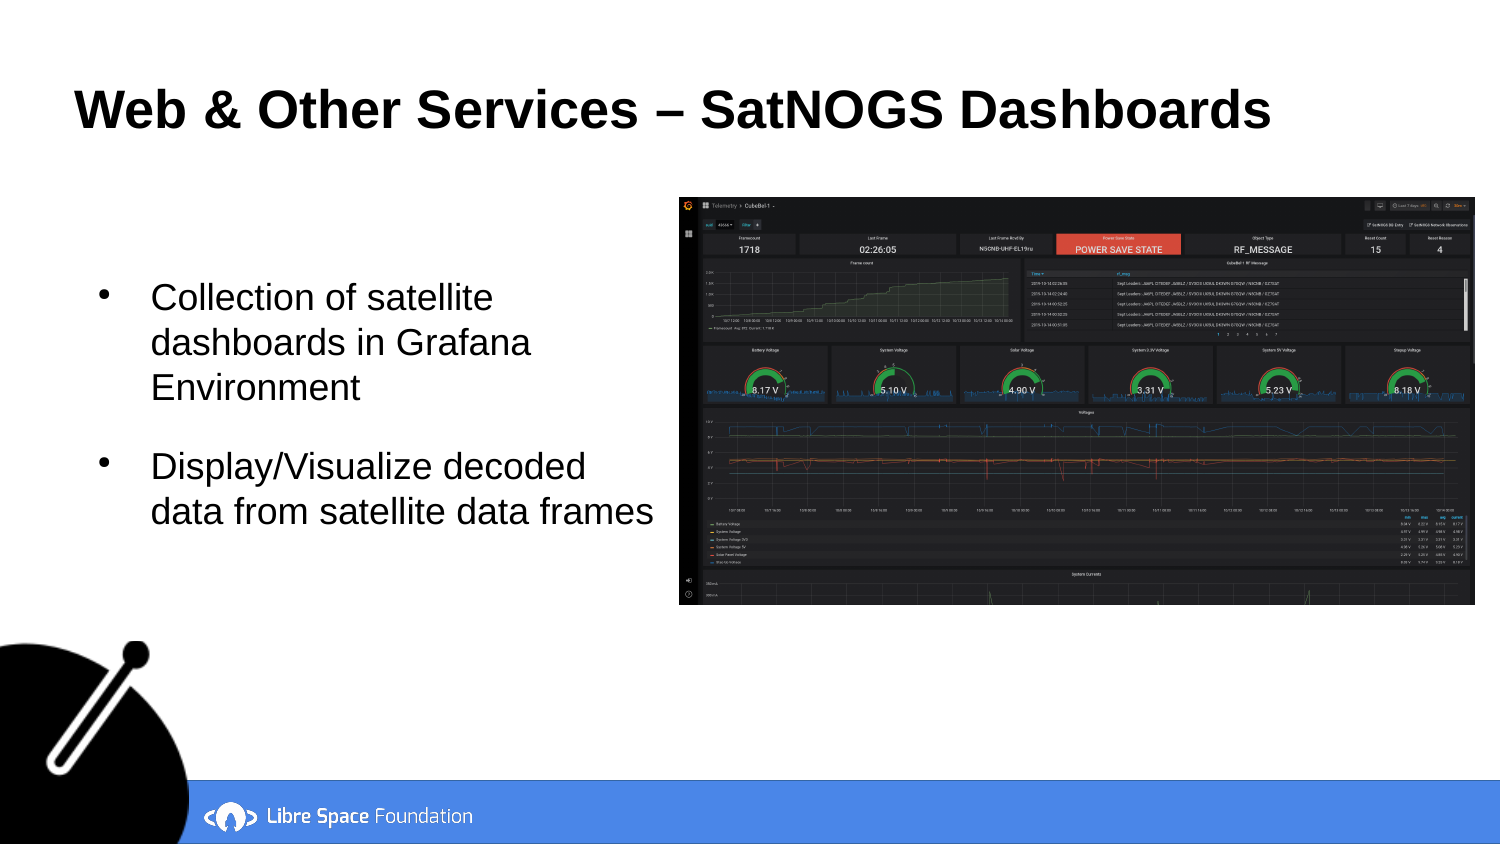

# Web & Other Services – SatNOGS Dashboards
Collection of satellite dashboards in Grafana Environment
Display/Visualize decoded data from satellite data frames